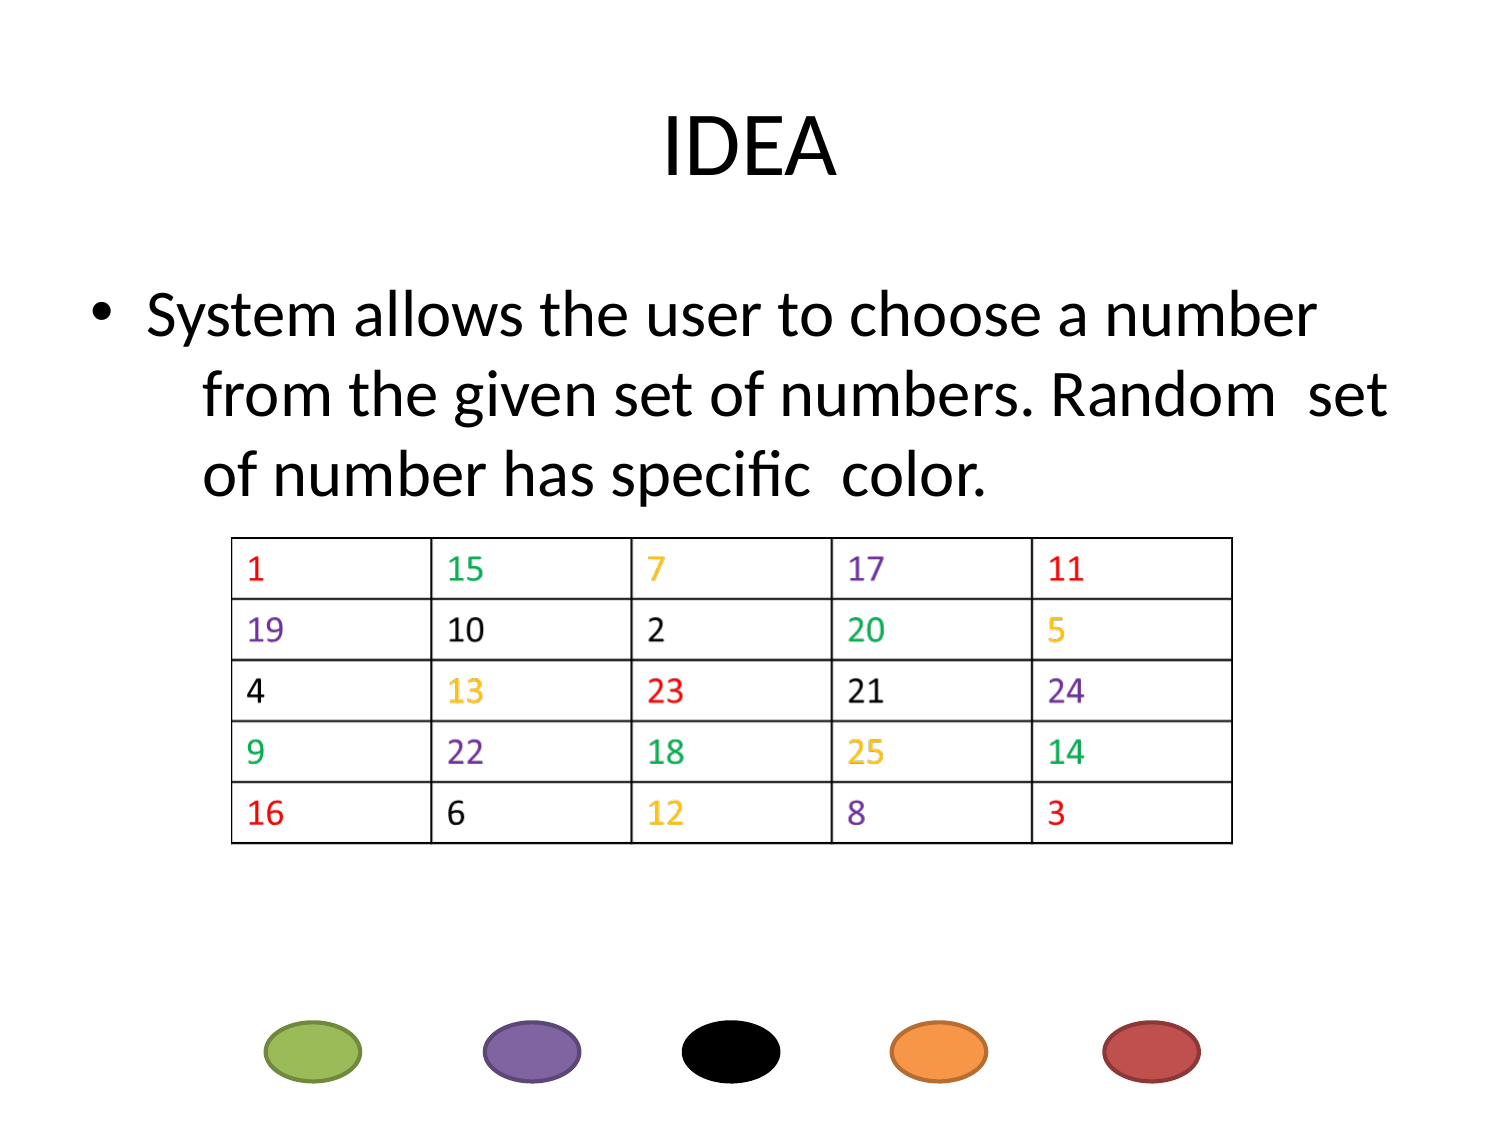

# IDEA
System allows the user to choose a number from the given set of numbers. Random set of number has specific color.